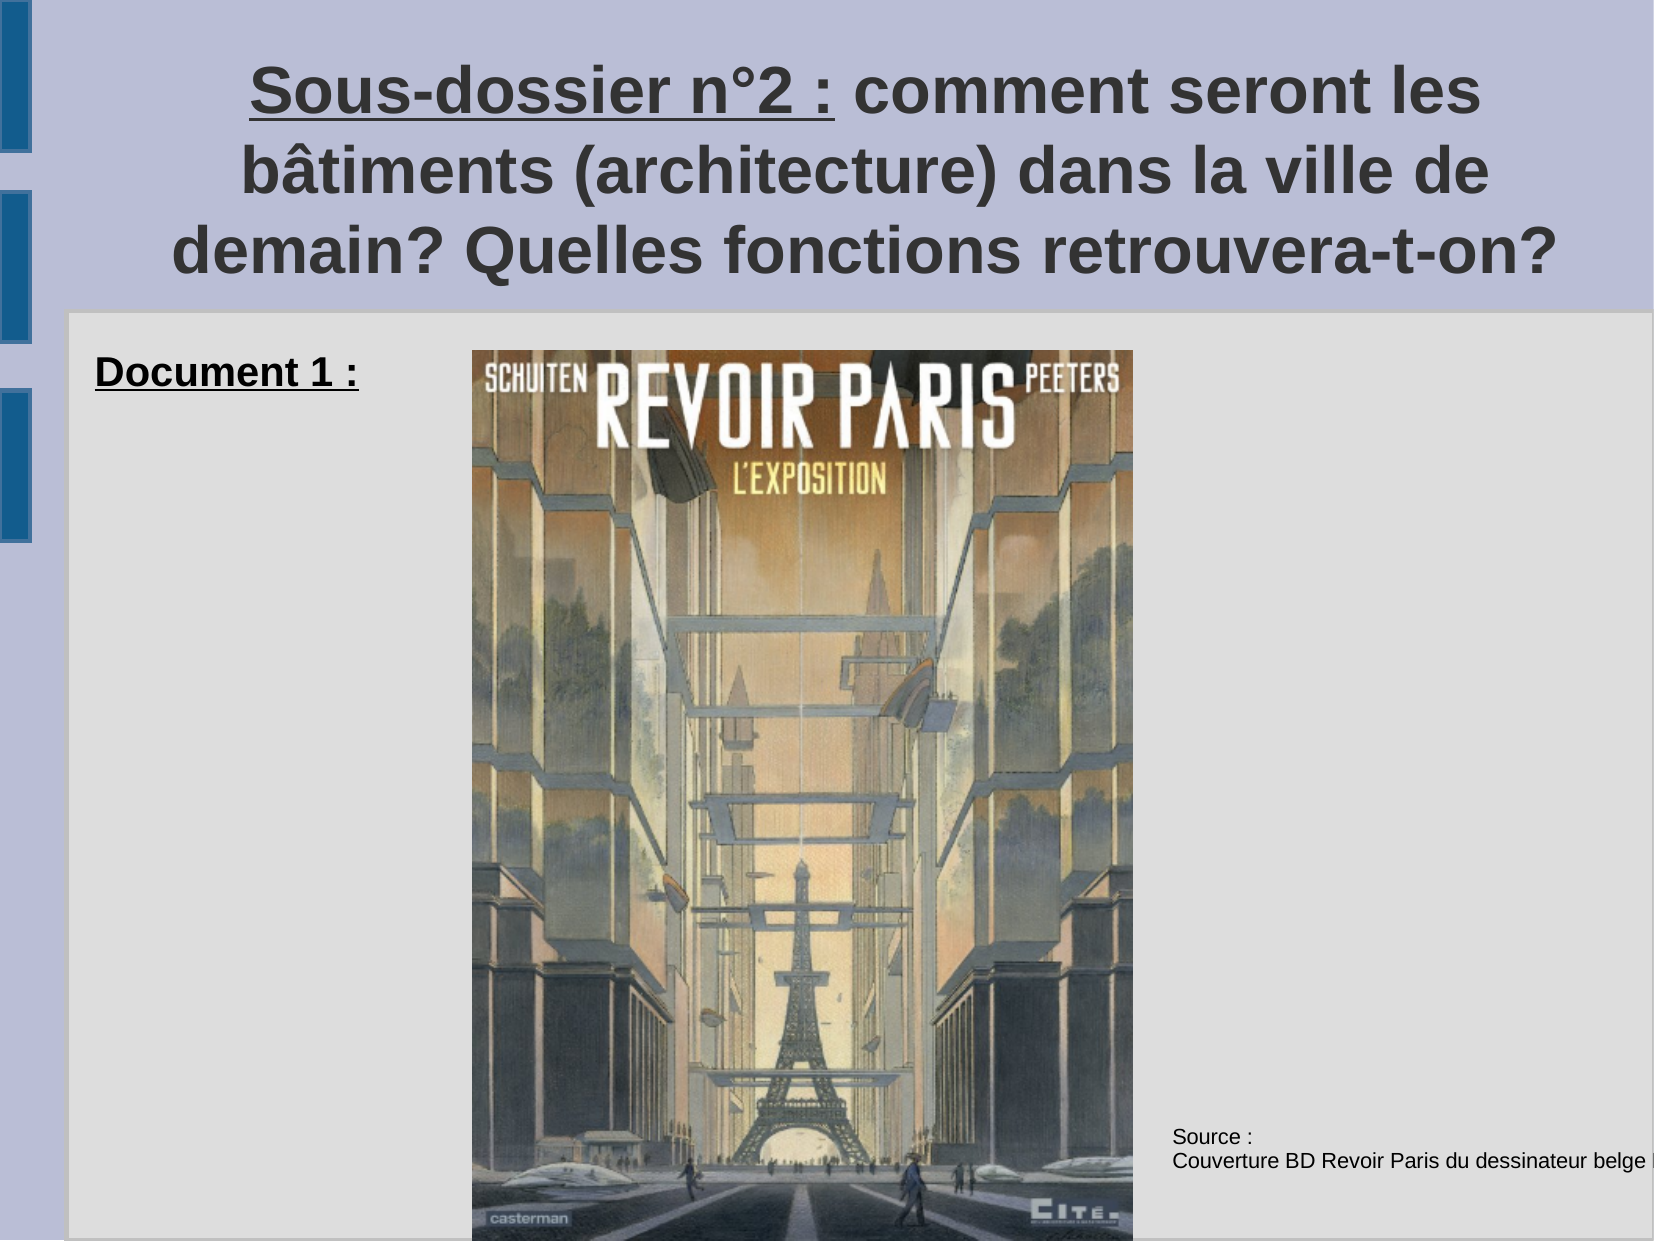

# Sous-dossier n°2 : comment seront les bâtiments (architecture) dans la ville de demain? Quelles fonctions retrouvera-t-on?
Document 1 :
Source :
Couverture BD Revoir Paris du dessinateur belge François Schuiten ( cosigné avec Benoît Peeters.)